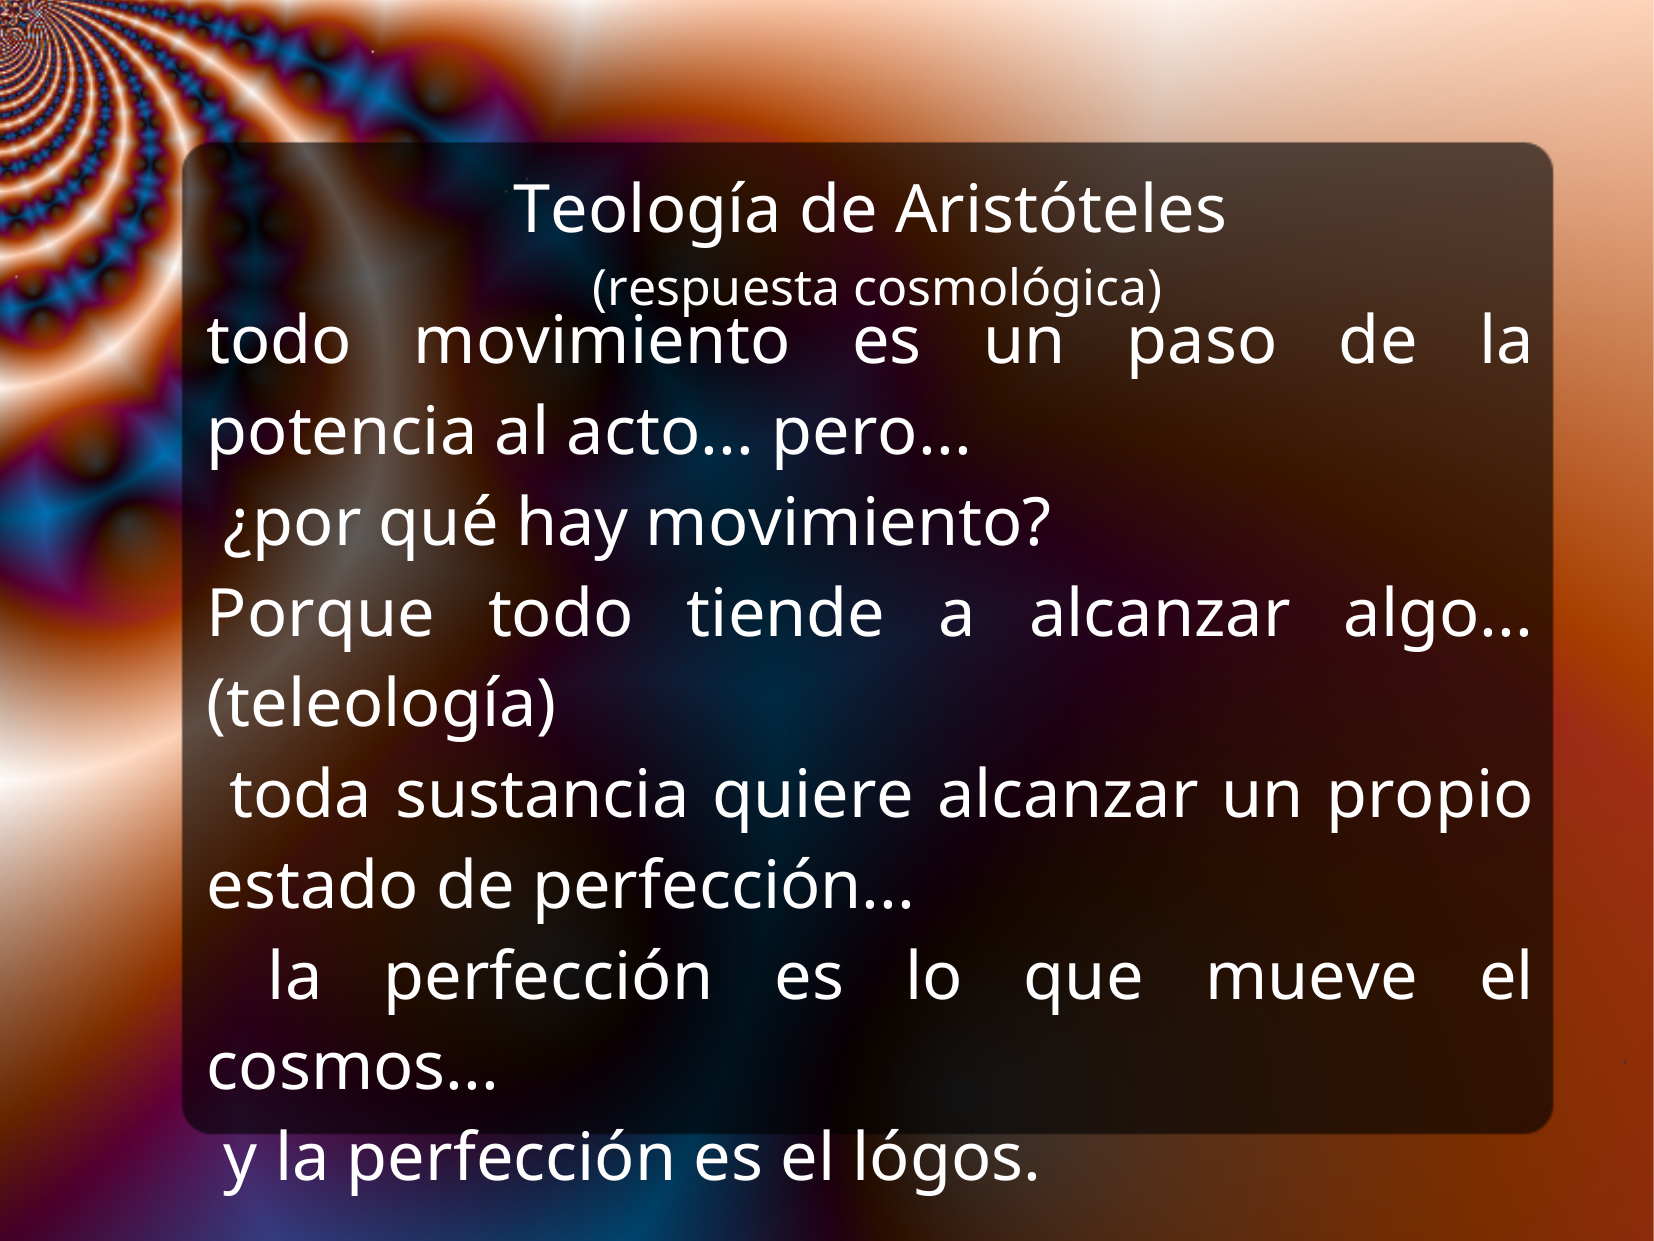

# Teología de Aristóteles (respuesta cosmológica)
todo movimiento es un paso de la potencia al acto... pero...
 ¿por qué hay movimiento?
Porque todo tiende a alcanzar algo... (teleología)
 toda sustancia quiere alcanzar un propio estado de perfección...
 la perfección es lo que mueve el cosmos...
 y la perfección es el lógos.